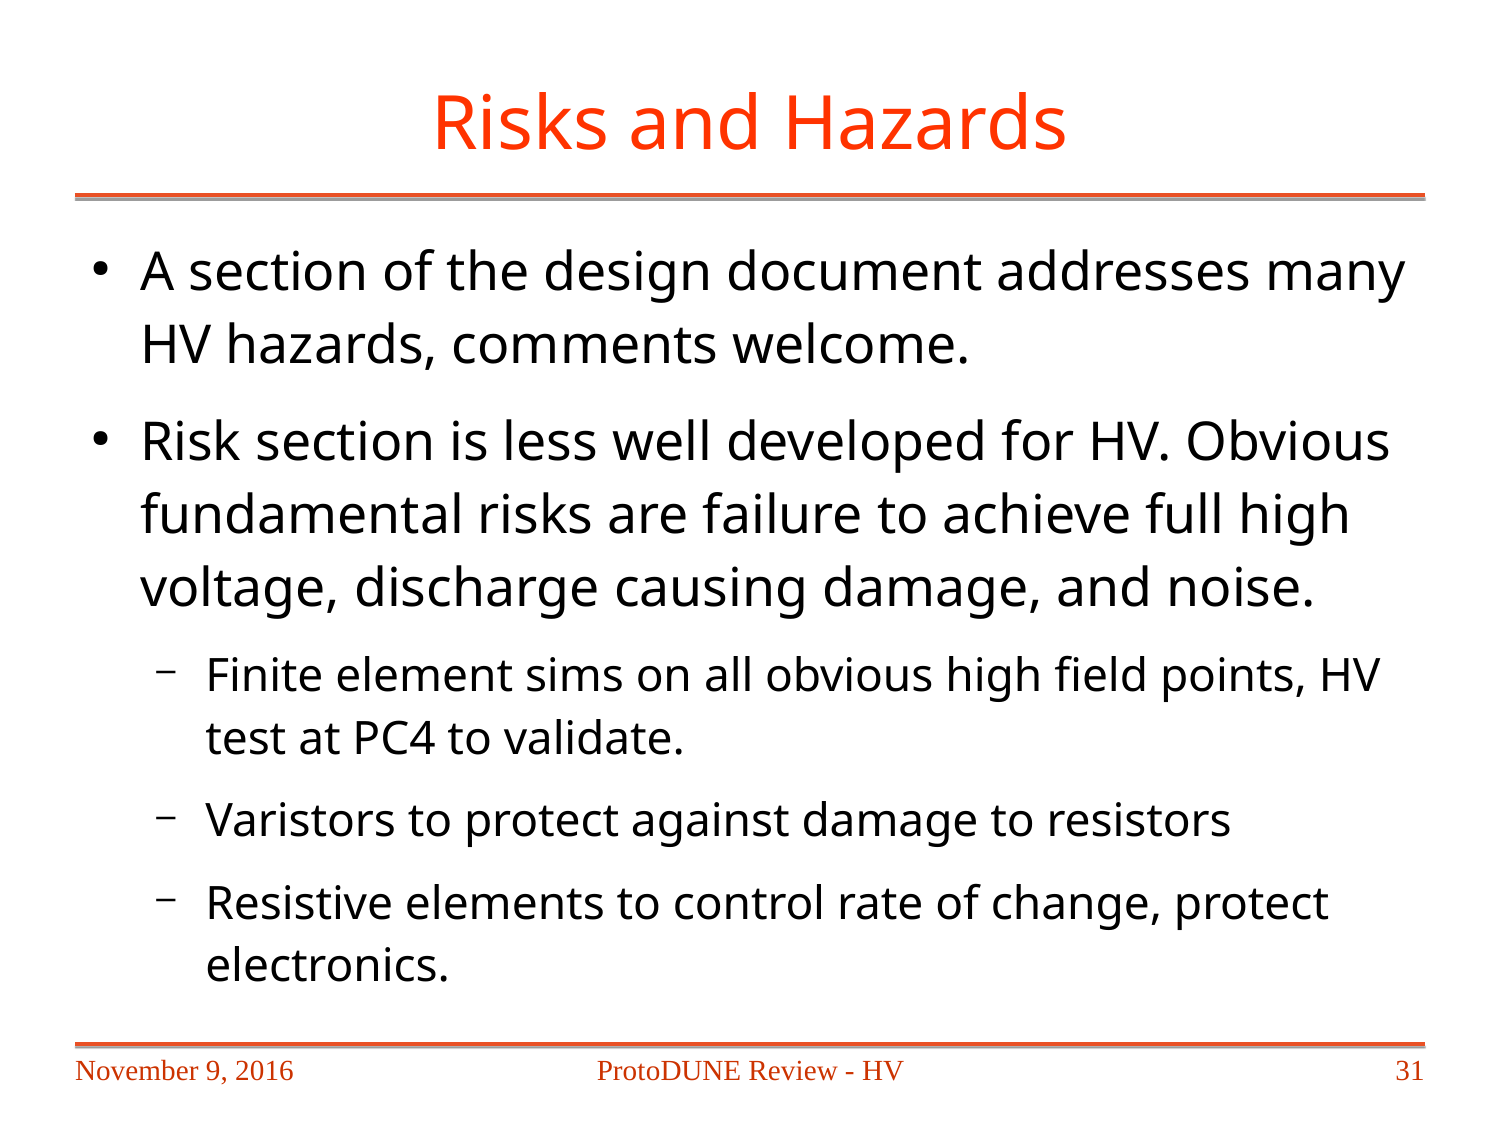

# Risks and Hazards
A section of the design document addresses many HV hazards, comments welcome.
Risk section is less well developed for HV. Obvious fundamental risks are failure to achieve full high voltage, discharge causing damage, and noise.
Finite element sims on all obvious high field points, HV test at PC4 to validate.
Varistors to protect against damage to resistors
Resistive elements to control rate of change, protect electronics.
November 9, 2016
ProtoDUNE Review - HV
31